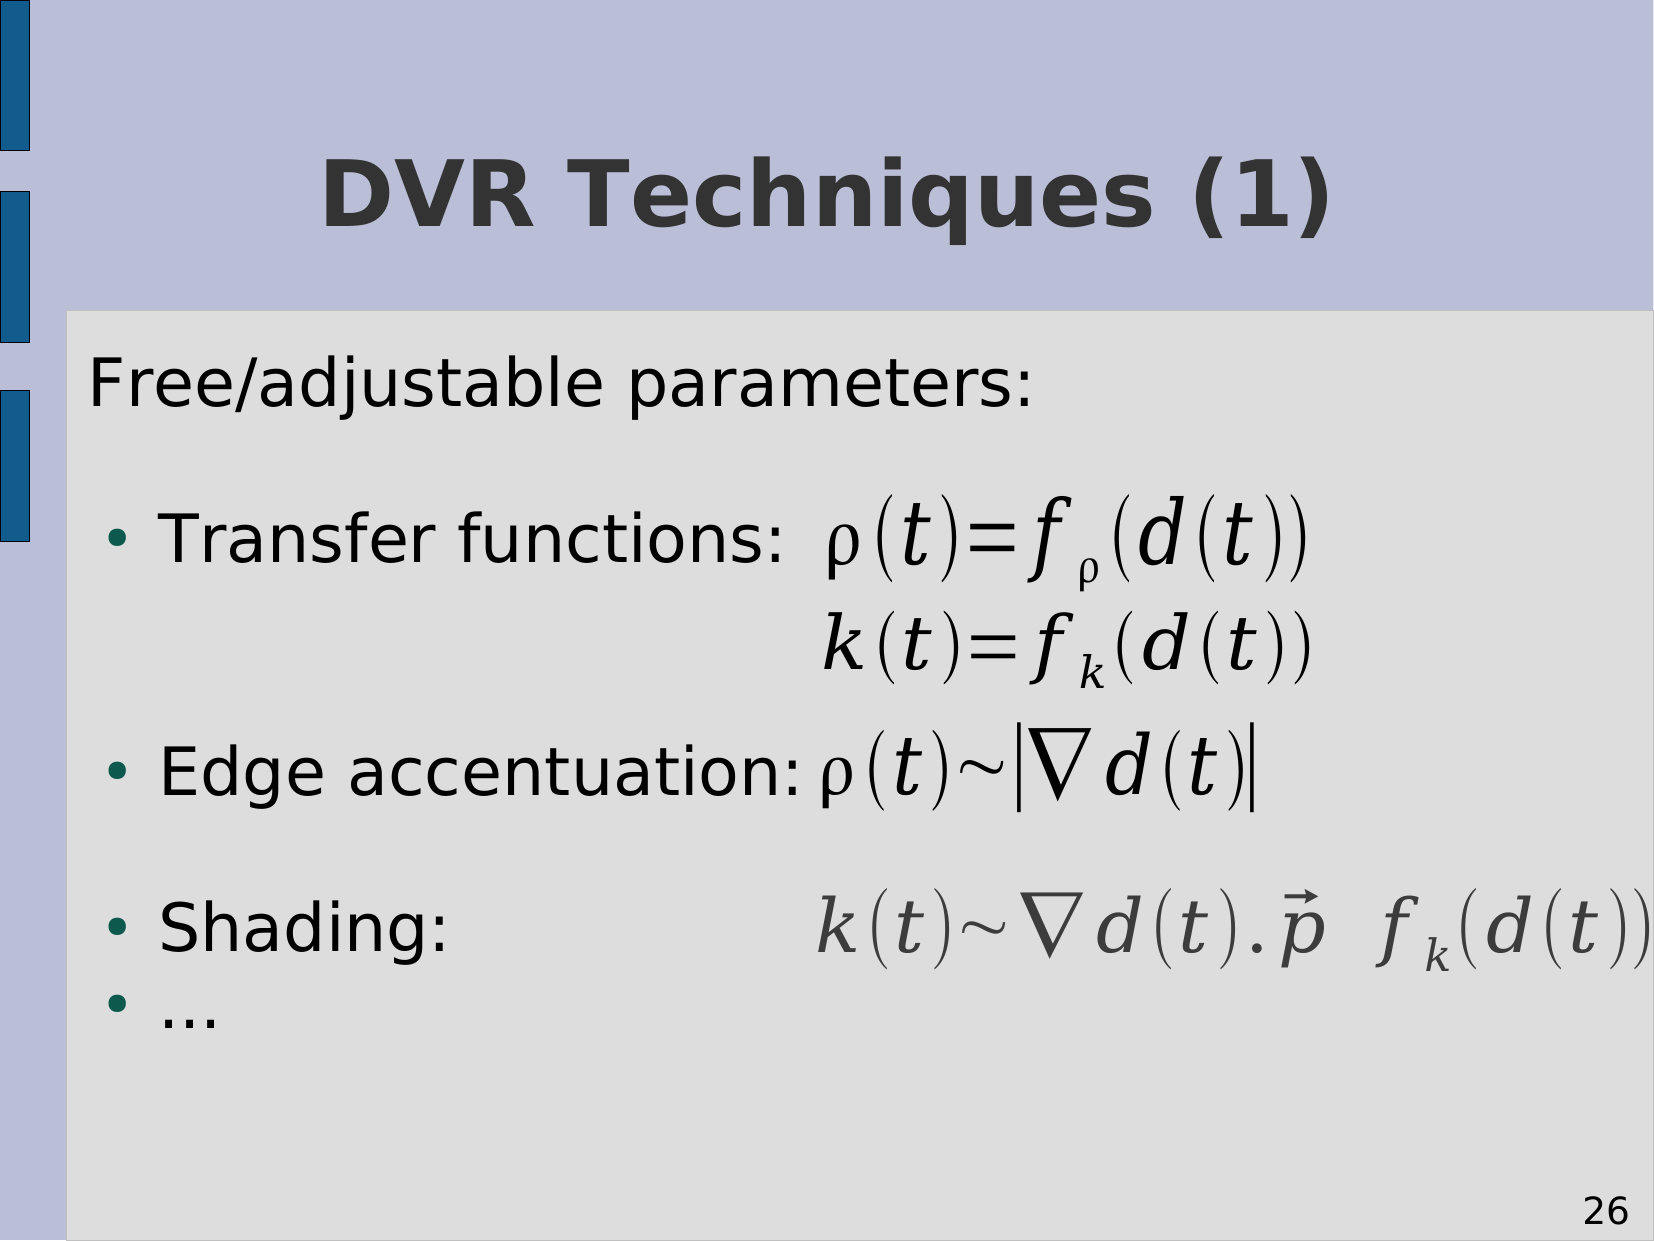

# DVR Techniques (1)
Free/adjustable parameters:
Transfer functions:
Edge accentuation:
Shading:
...